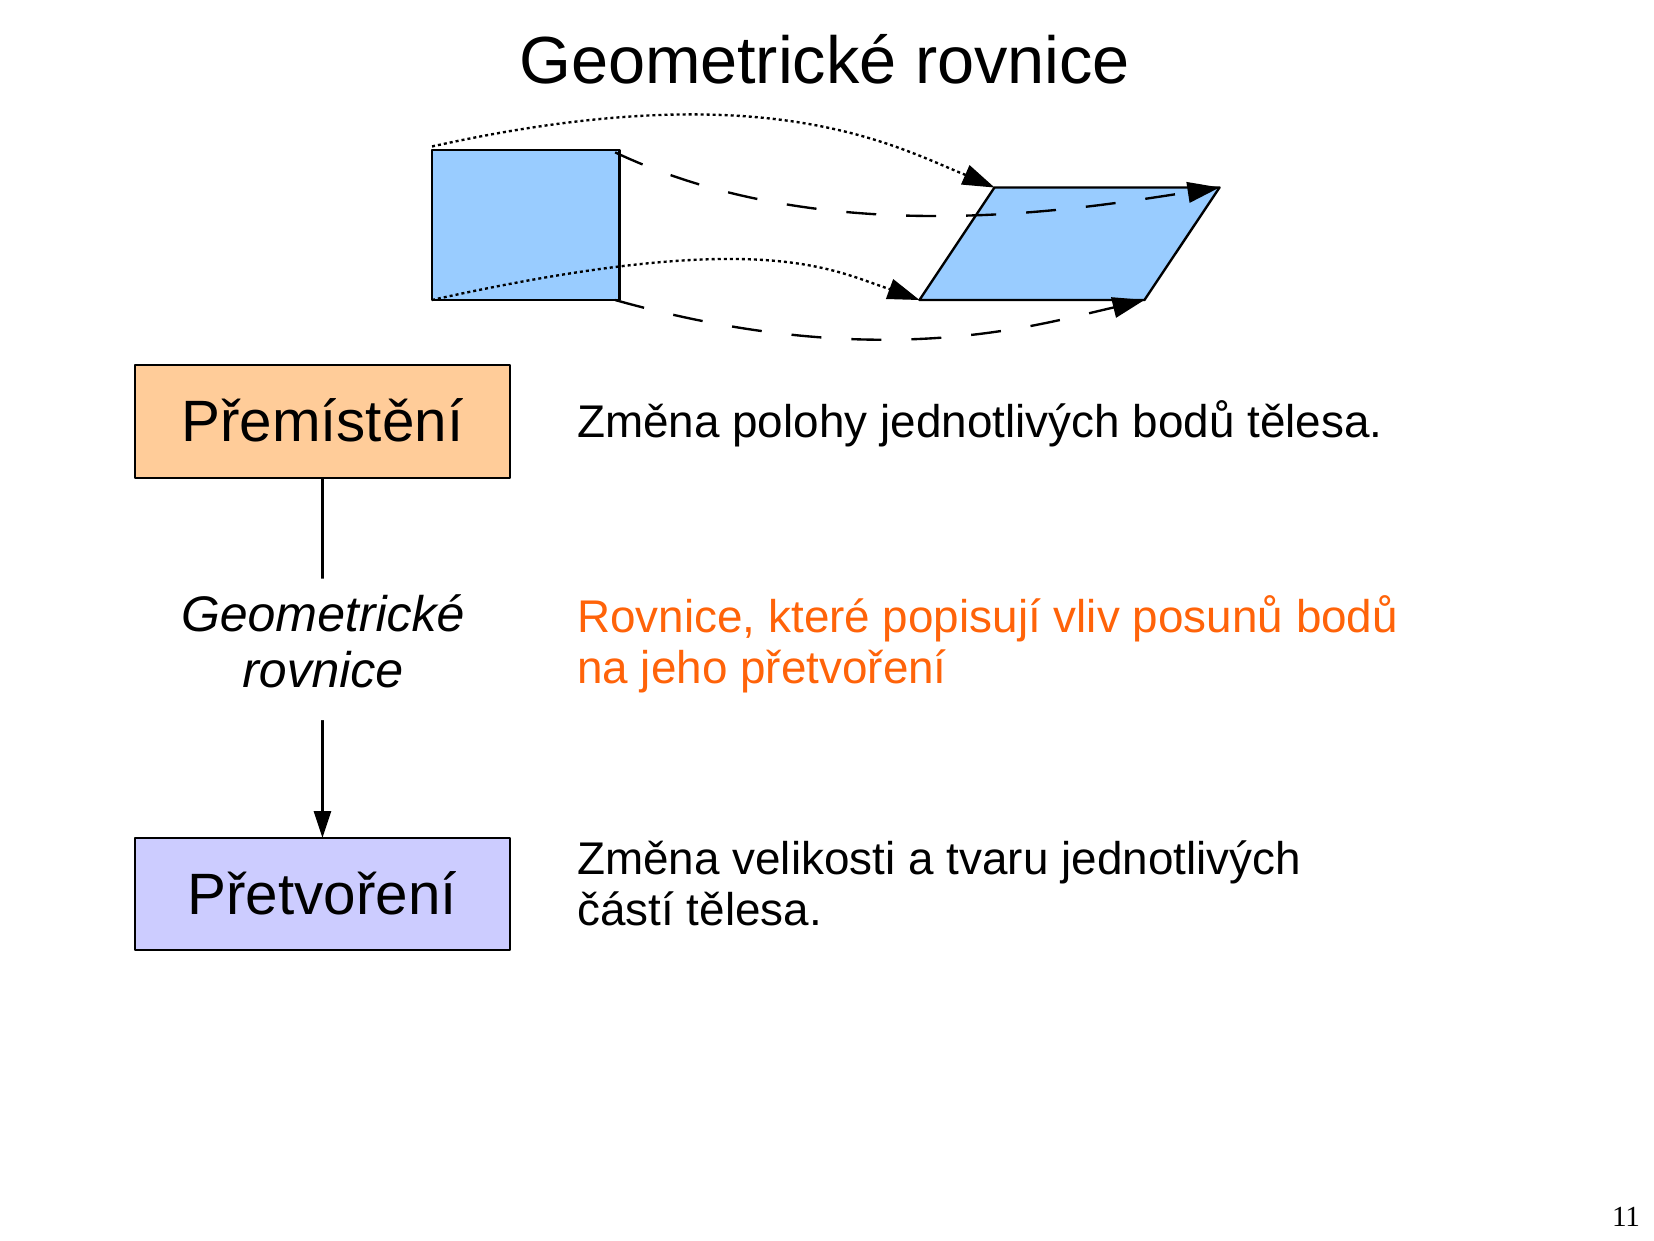

# Geometrické rovnice
Přemístění
Změna polohy jednotlivých bodů tělesa.
Geometrické
rovnice
Rovnice, které popisují vliv posunů bodů na jeho přetvoření
Změna velikosti a tvaru jednotlivých částí tělesa.
Přetvoření
11